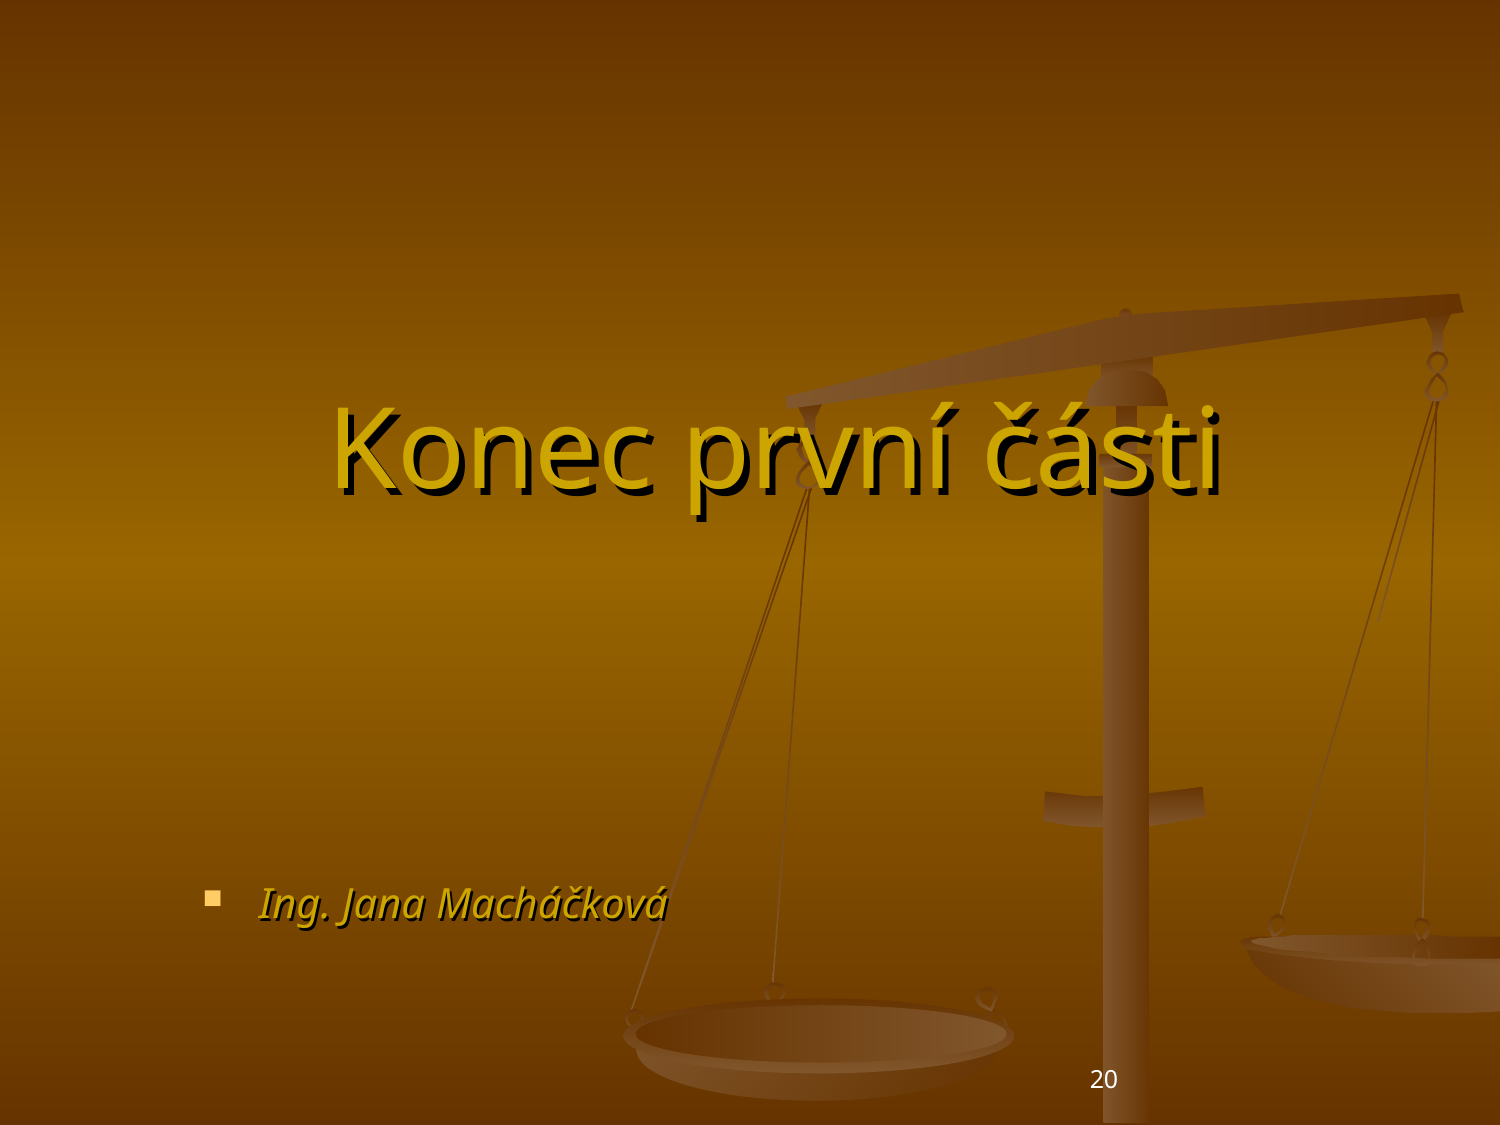

# Konec první části
Ing. Jana Macháčková